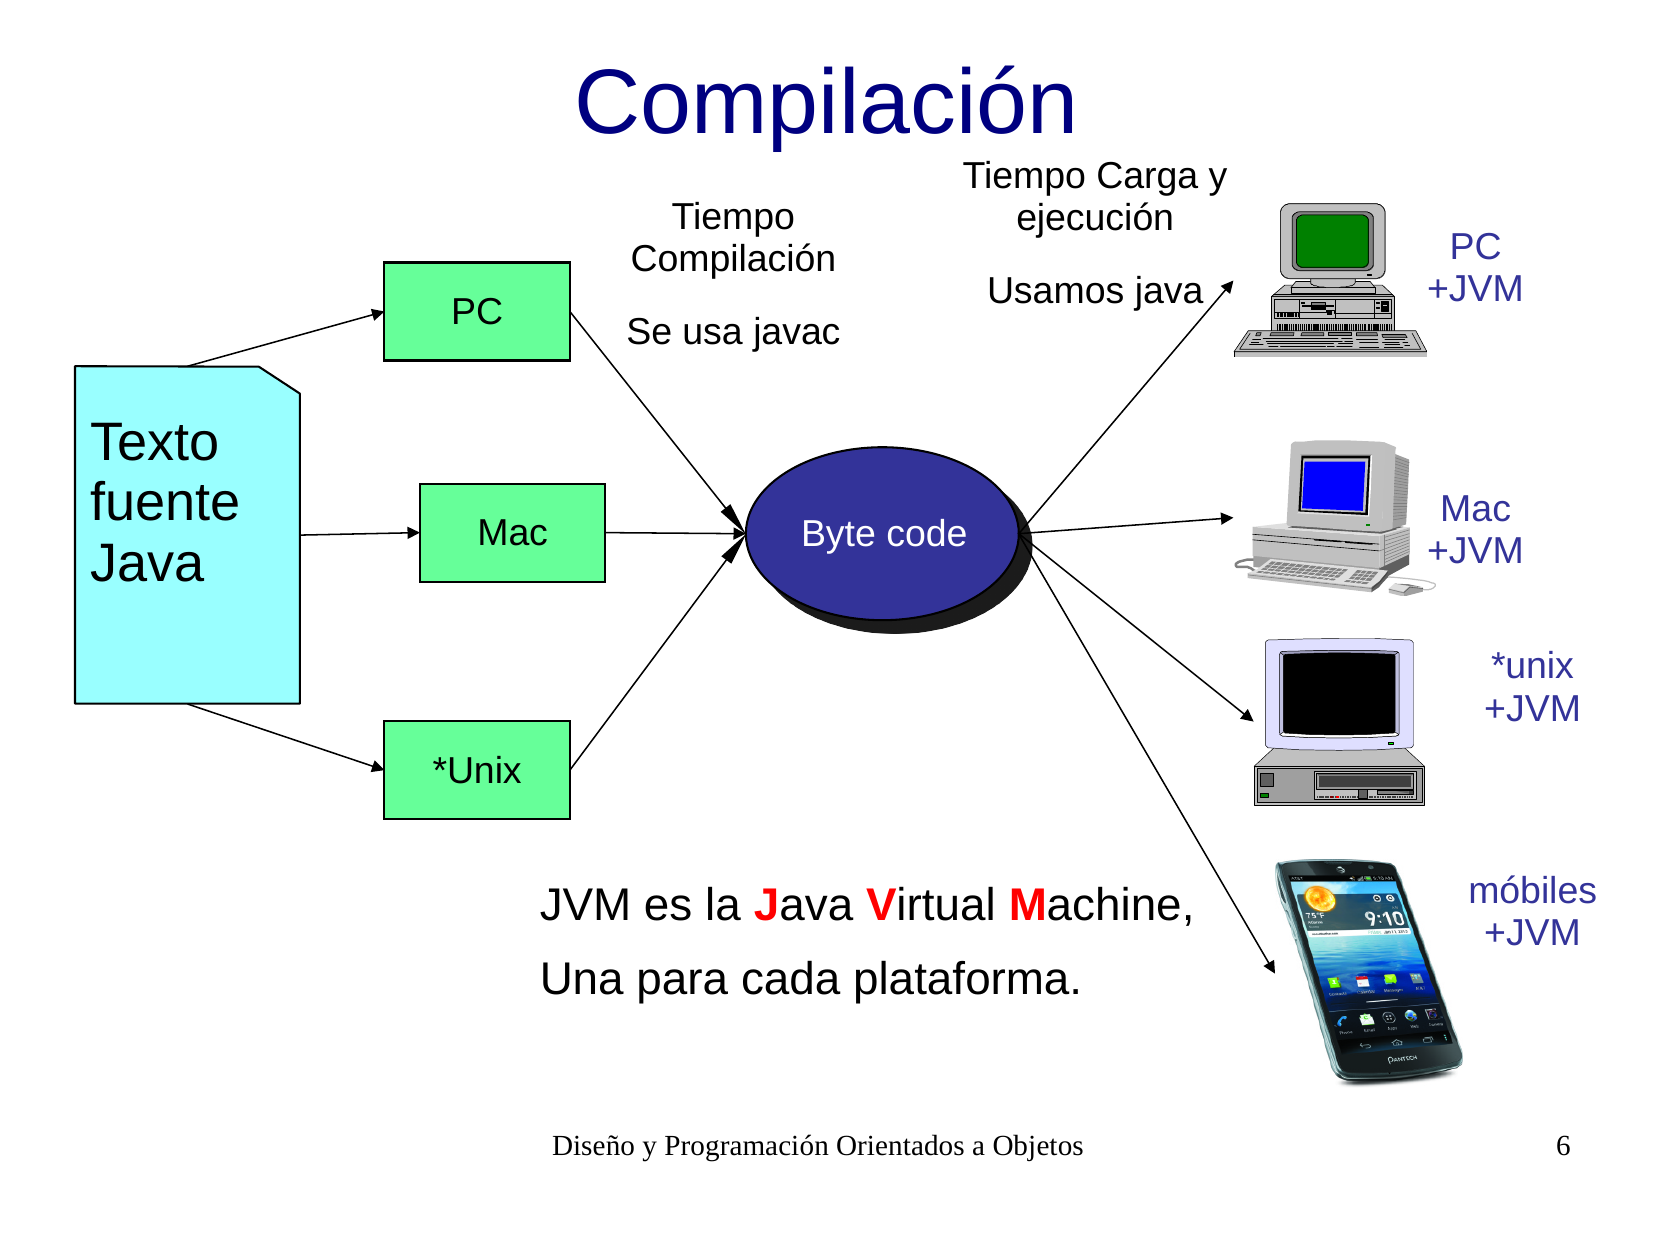

# Compilación
Tiempo Carga y ejecución
Usamos java
Tiempo Compilación
Se usa javac
PC
+JVM
PC
Texto fuente Java
Byte code
Mac
+JVM
Mac
*unix
+JVM
*Unix
móbiles
+JVM
JVM es la Java Virtual Machine,
Una para cada plataforma.
Diseño y programación Orientados a Objetos
6